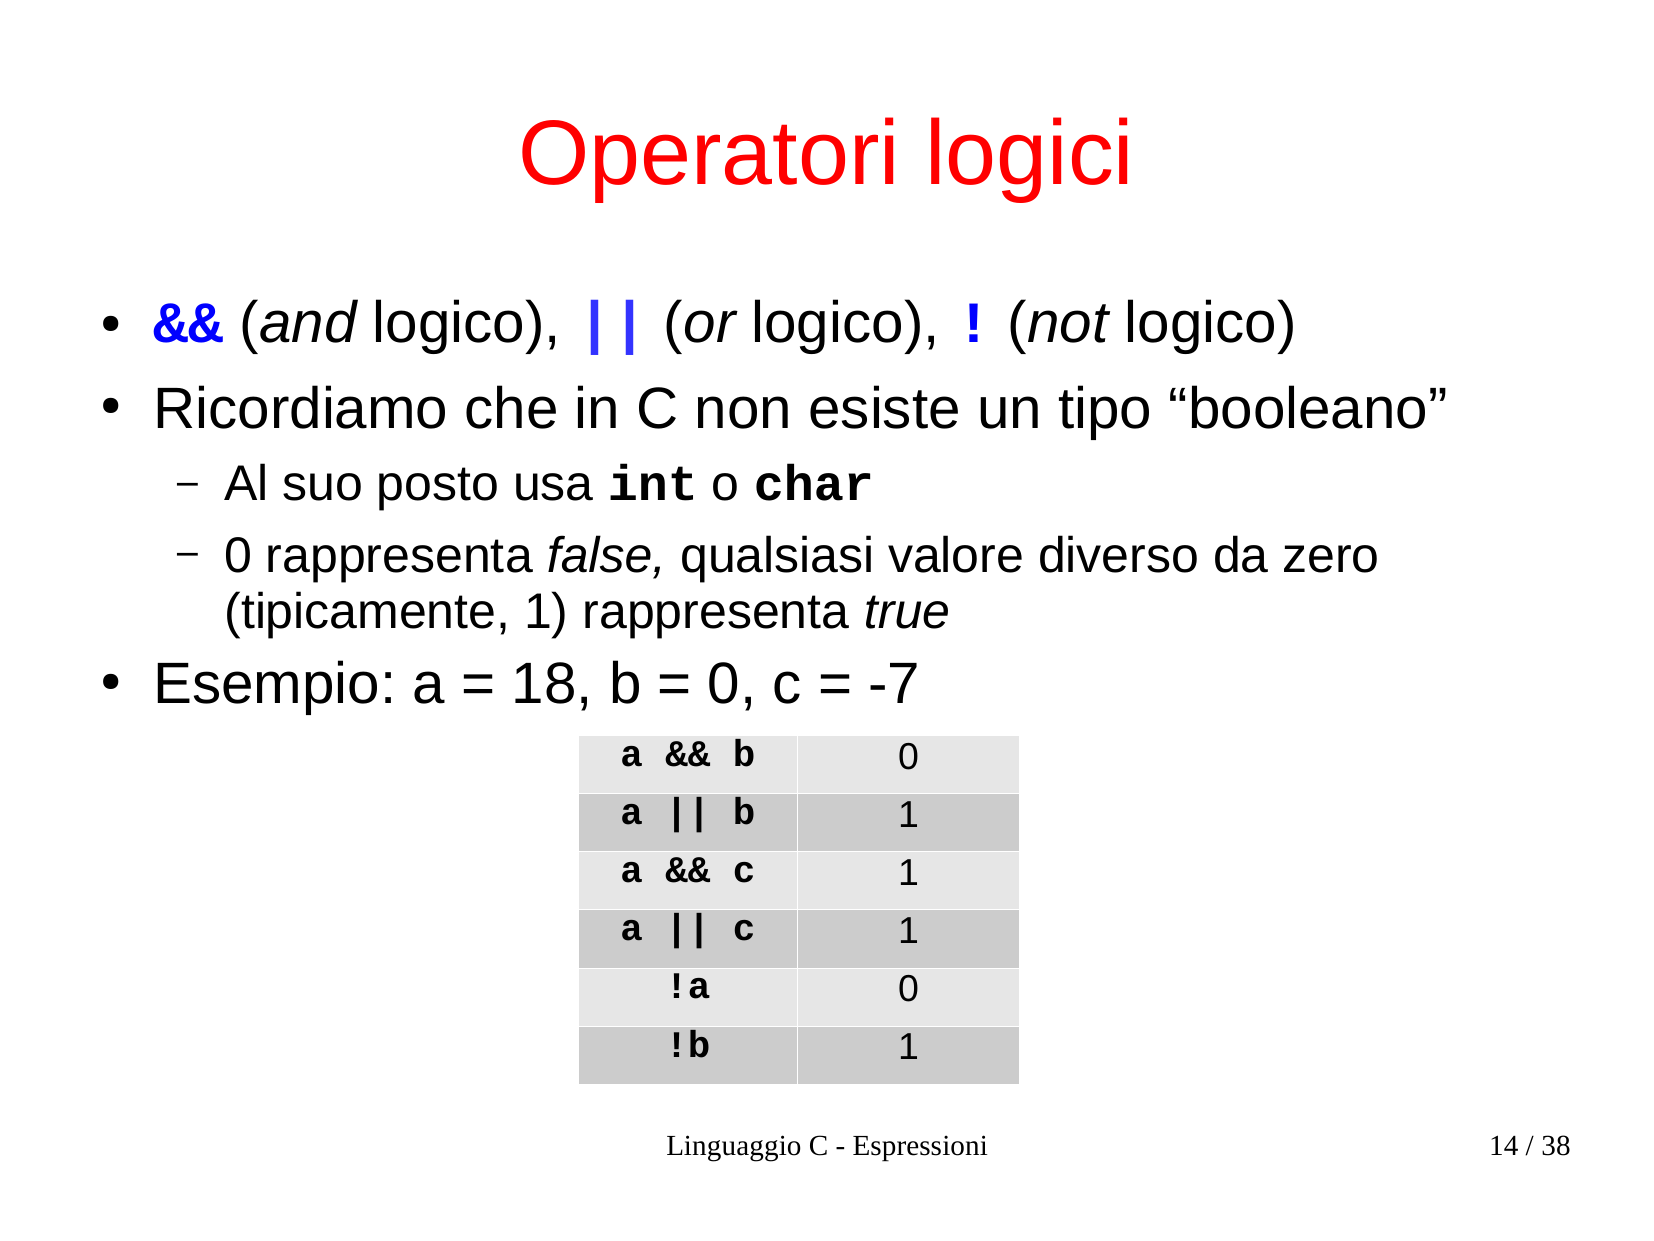

# Operatori logici
&& (and logico), || (or logico), ! (not logico)
Ricordiamo che in C non esiste un tipo “booleano”
Al suo posto usa int o char
0 rappresenta false, qualsiasi valore diverso da zero (tipicamente, 1) rappresenta true
Esempio: a = 18, b = 0, c = -7
| a && b | 0 |
| --- | --- |
| a || b | 1 |
| a && c | 1 |
| a || c | 1 |
| !a | 0 |
| !b | 1 |
Linguaggio C - Espressioni
14